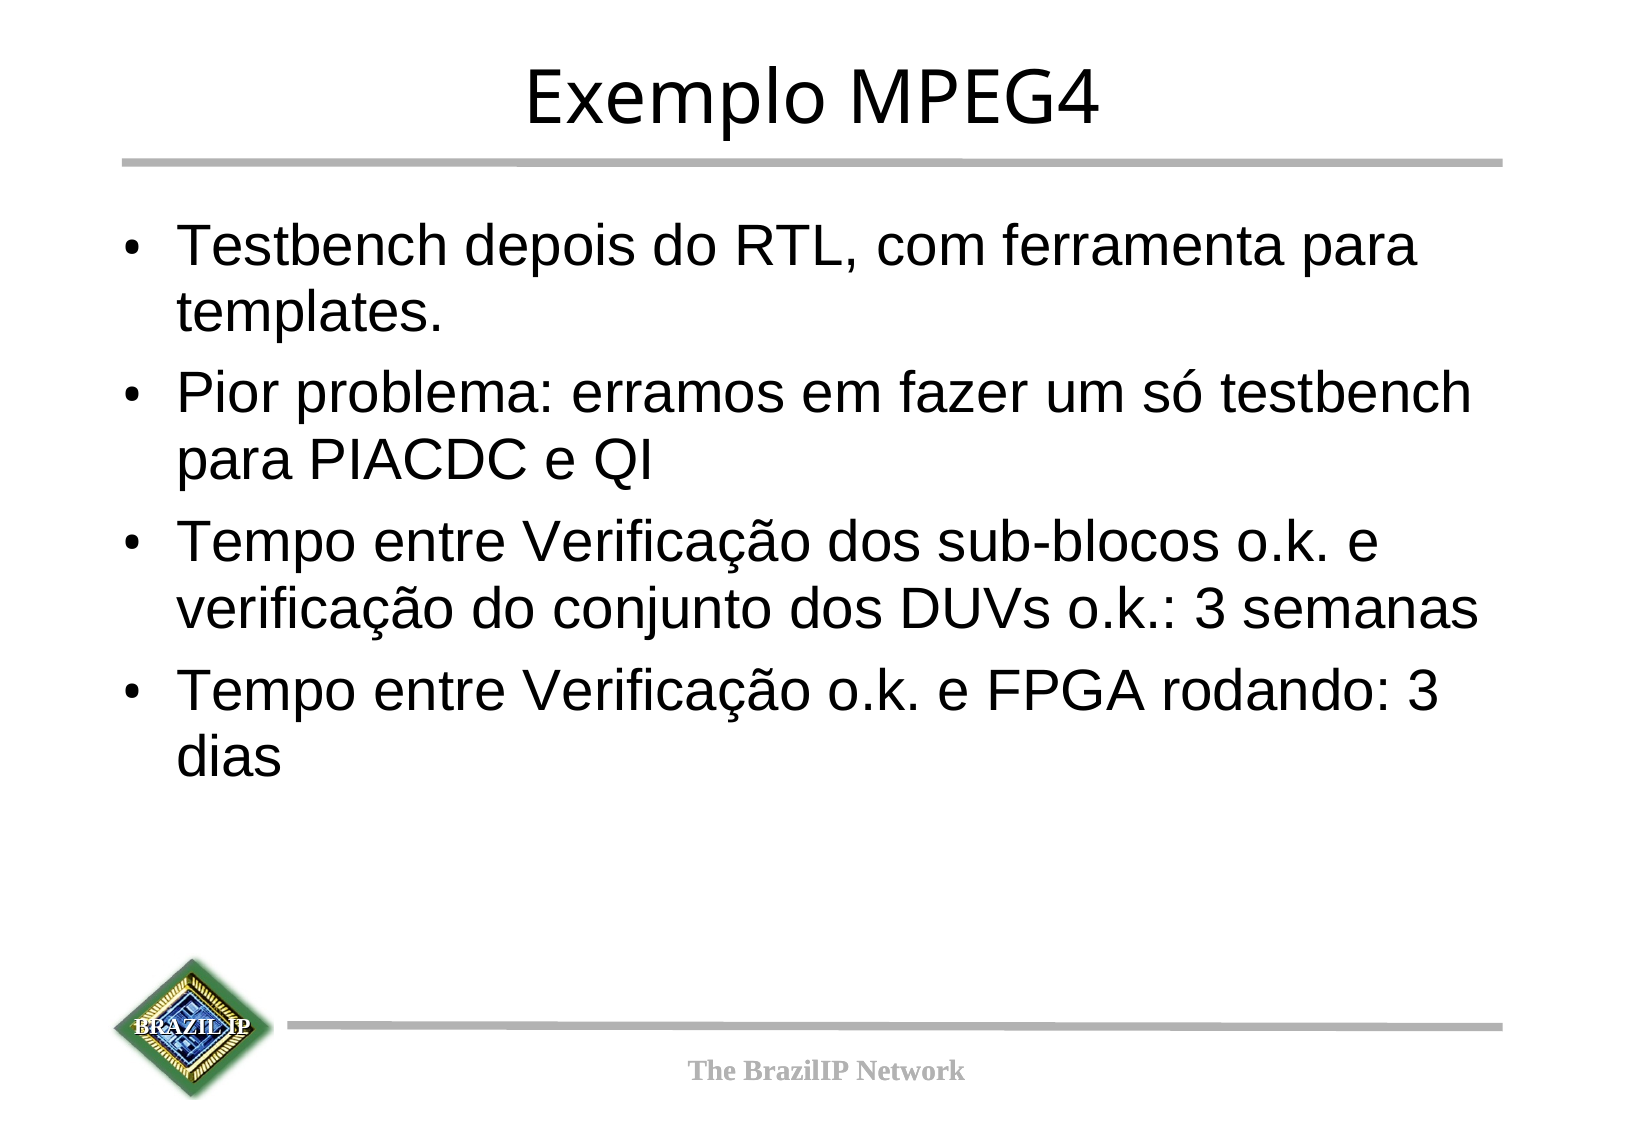

# Exemplo MPEG4
Testbench depois do RTL, com ferramenta para templates.
Pior problema: erramos em fazer um só testbench para PIACDC e QI
Tempo entre Verificação dos sub-blocos o.k. e verificação do conjunto dos DUVs o.k.: 3 semanas
Tempo entre Verificação o.k. e FPGA rodando: 3 dias